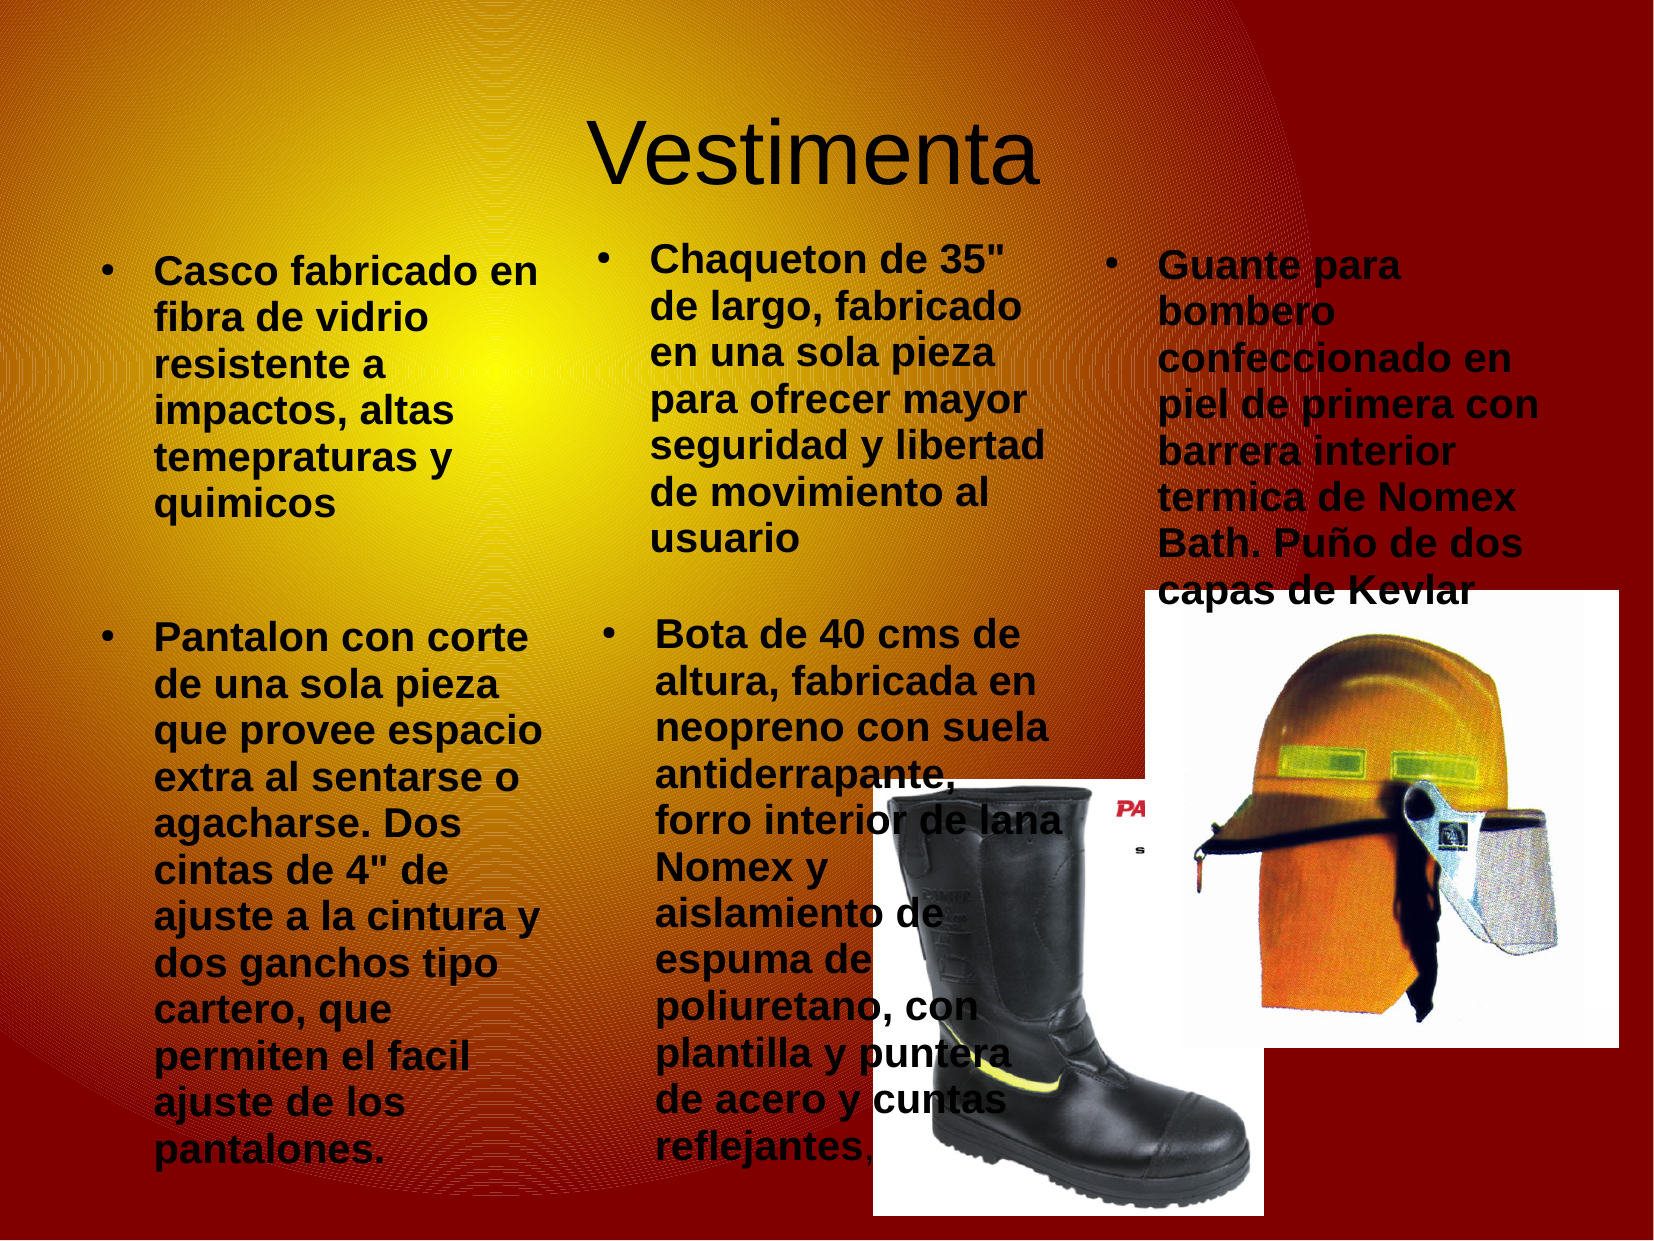

# Vestimenta
Chaqueton de 35" de largo, fabricado en una sola pieza para ofrecer mayor seguridad y libertad de movimiento al usuario
Guante para bombero confeccionado en piel de primera con barrera interior termica de Nomex Bath. Puño de dos capas de Kevlar
Casco fabricado en fibra de vidrio resistente a impactos, altas temepraturas y quimicos
Bota de 40 cms de altura, fabricada en neopreno con suela antiderrapante, forro interior de lana Nomex y aislamiento de espuma de poliuretano, con plantilla y puntera de acero y cuntas reflejantes,
Pantalon con corte de una sola pieza que provee espacio extra al sentarse o agacharse. Dos cintas de 4" de ajuste a la cintura y dos ganchos tipo cartero, que permiten el facil ajuste de los pantalones.